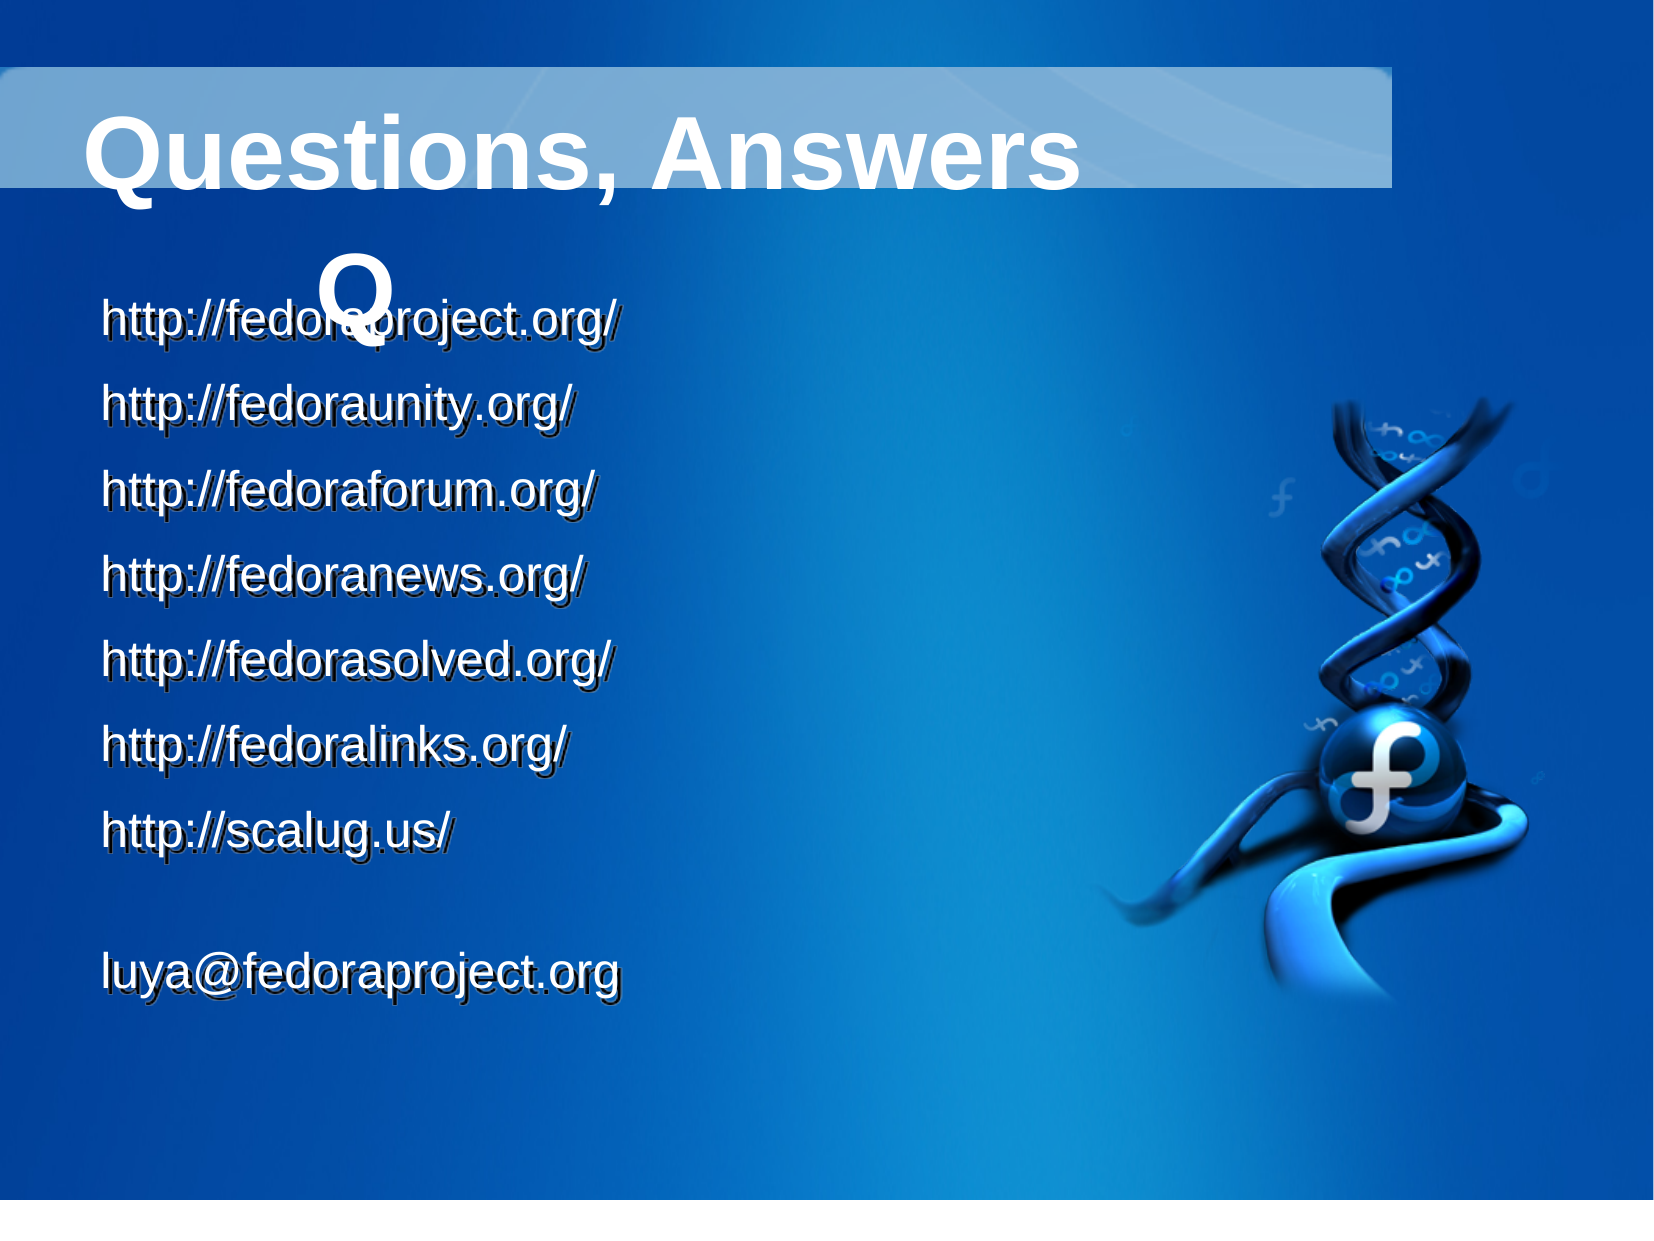

# Questions, Answers
Q
http://fedoraproject.org/
http://fedoraunity.org/
http://fedoraforum.org/
http://fedoranews.org/
http://fedorasolved.org/
http://fedoralinks.org/
http://scalug.us/
luya@fedoraproject.org